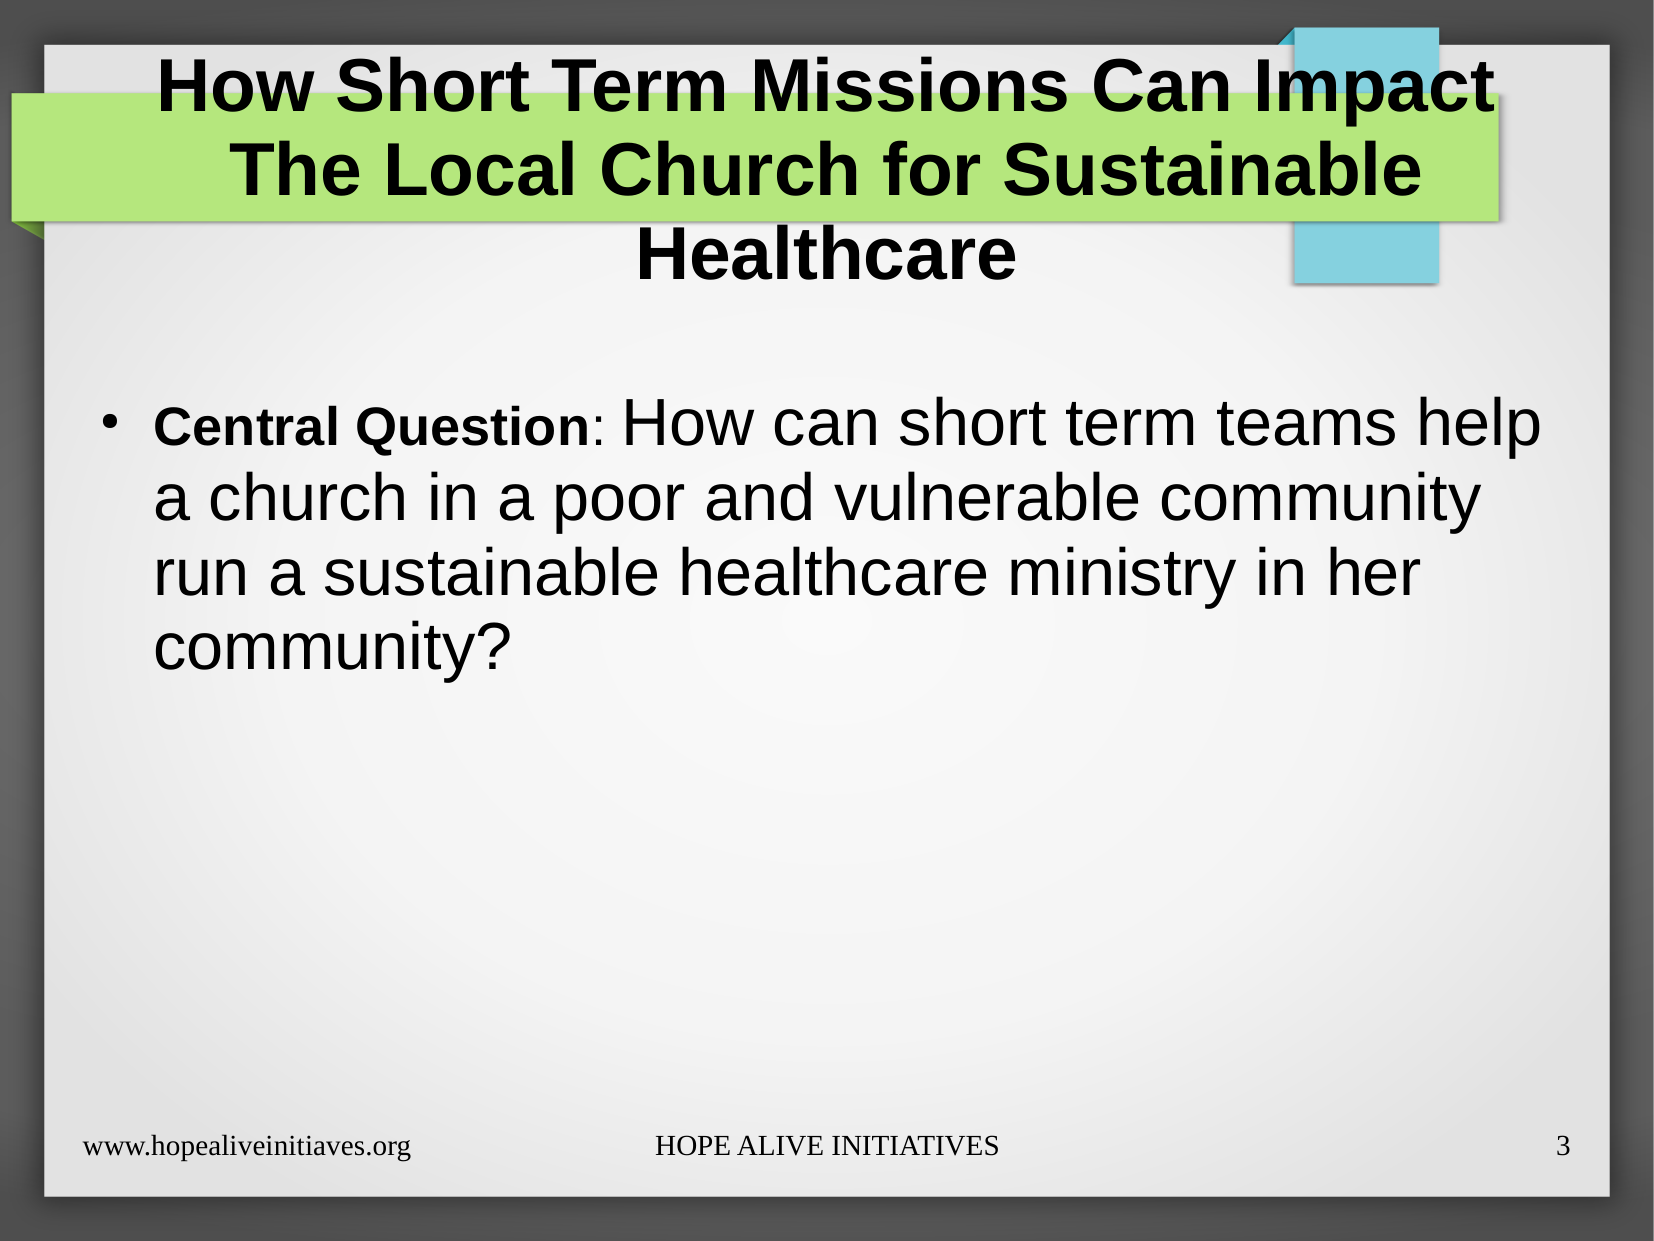

# How Short Term Missions Can Impact The Local Church for Sustainable Healthcare
Central Question: How can short term teams help a church in a poor and vulnerable community run a sustainable healthcare ministry in her community?
www.hopealiveinitiaves.org
HOPE ALIVE INITIATIVES
3